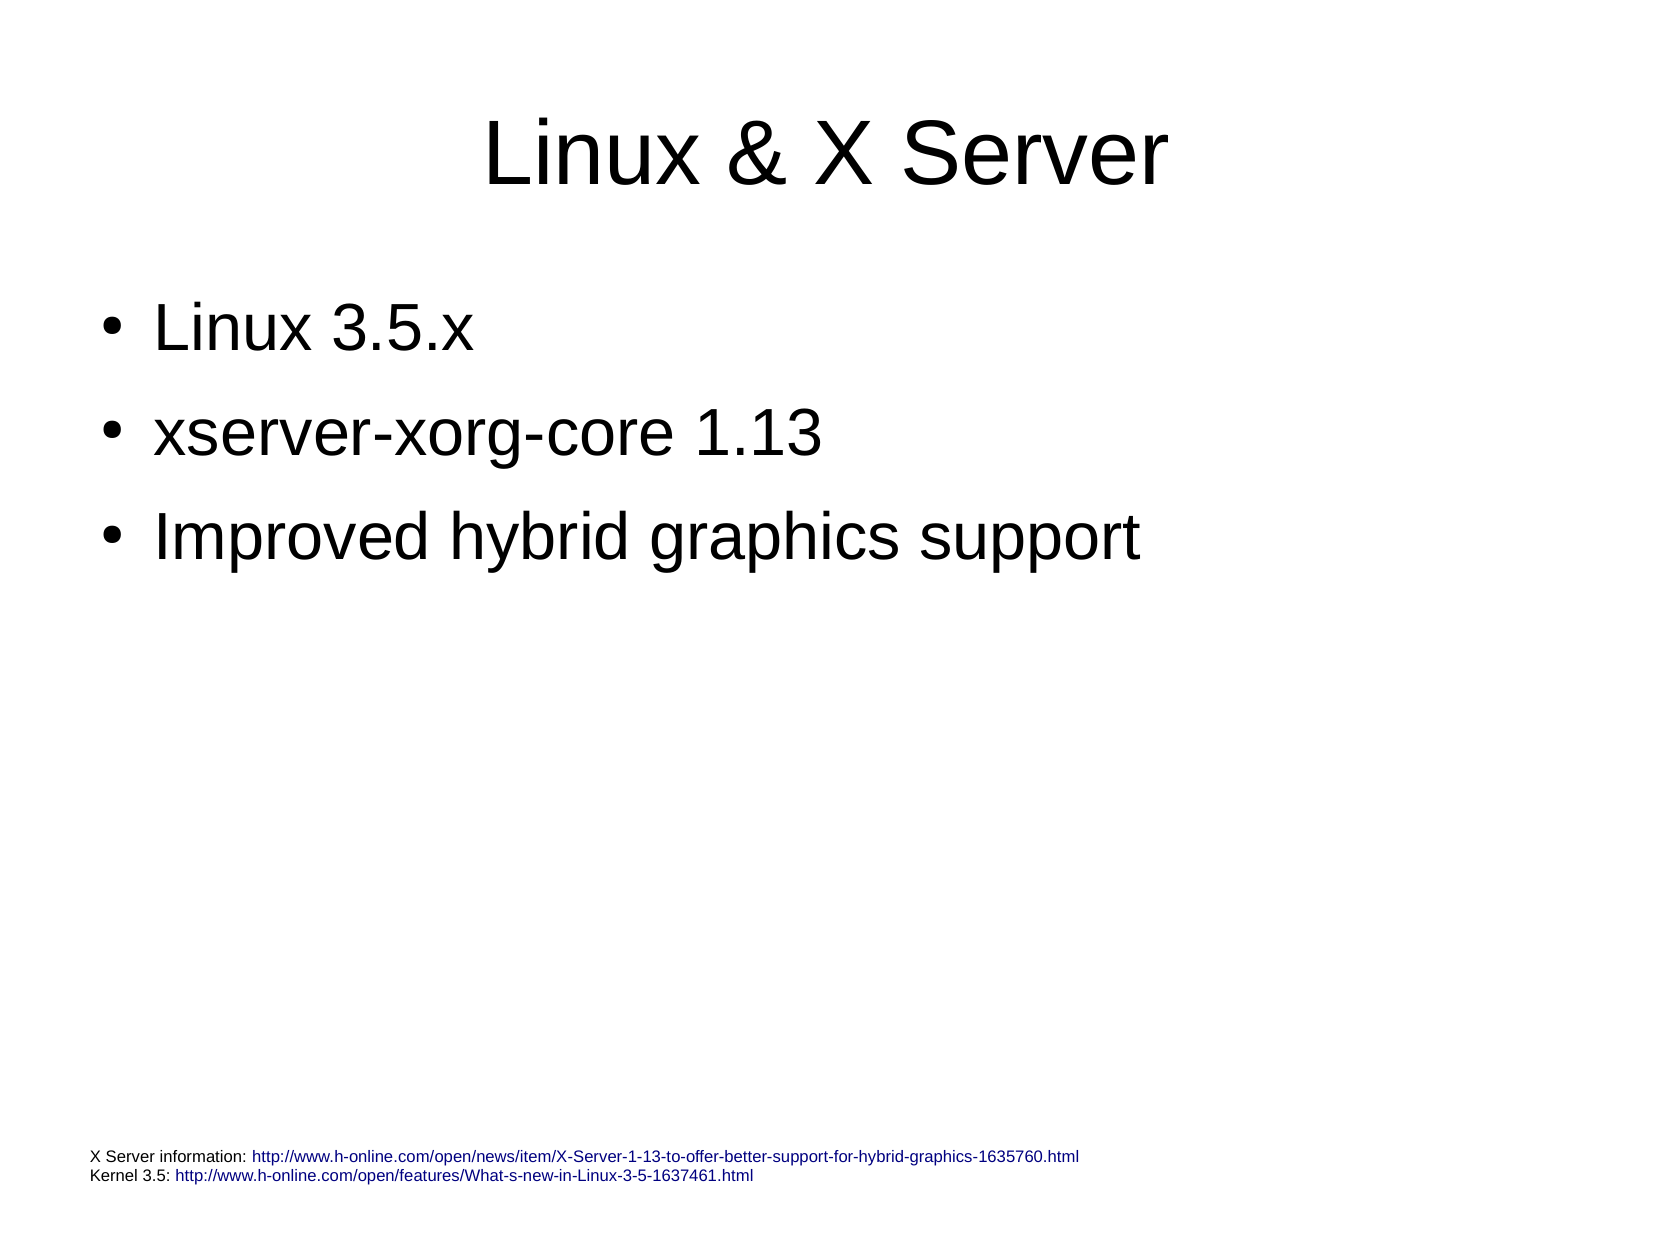

# Linux & X Server
Linux 3.5.x
xserver-xorg-core 1.13
Improved hybrid graphics support
X Server information: http://www.h-online.com/open/news/item/X-Server-1-13-to-offer-better-support-for-hybrid-graphics-1635760.html
Kernel 3.5: http://www.h-online.com/open/features/What-s-new-in-Linux-3-5-1637461.html